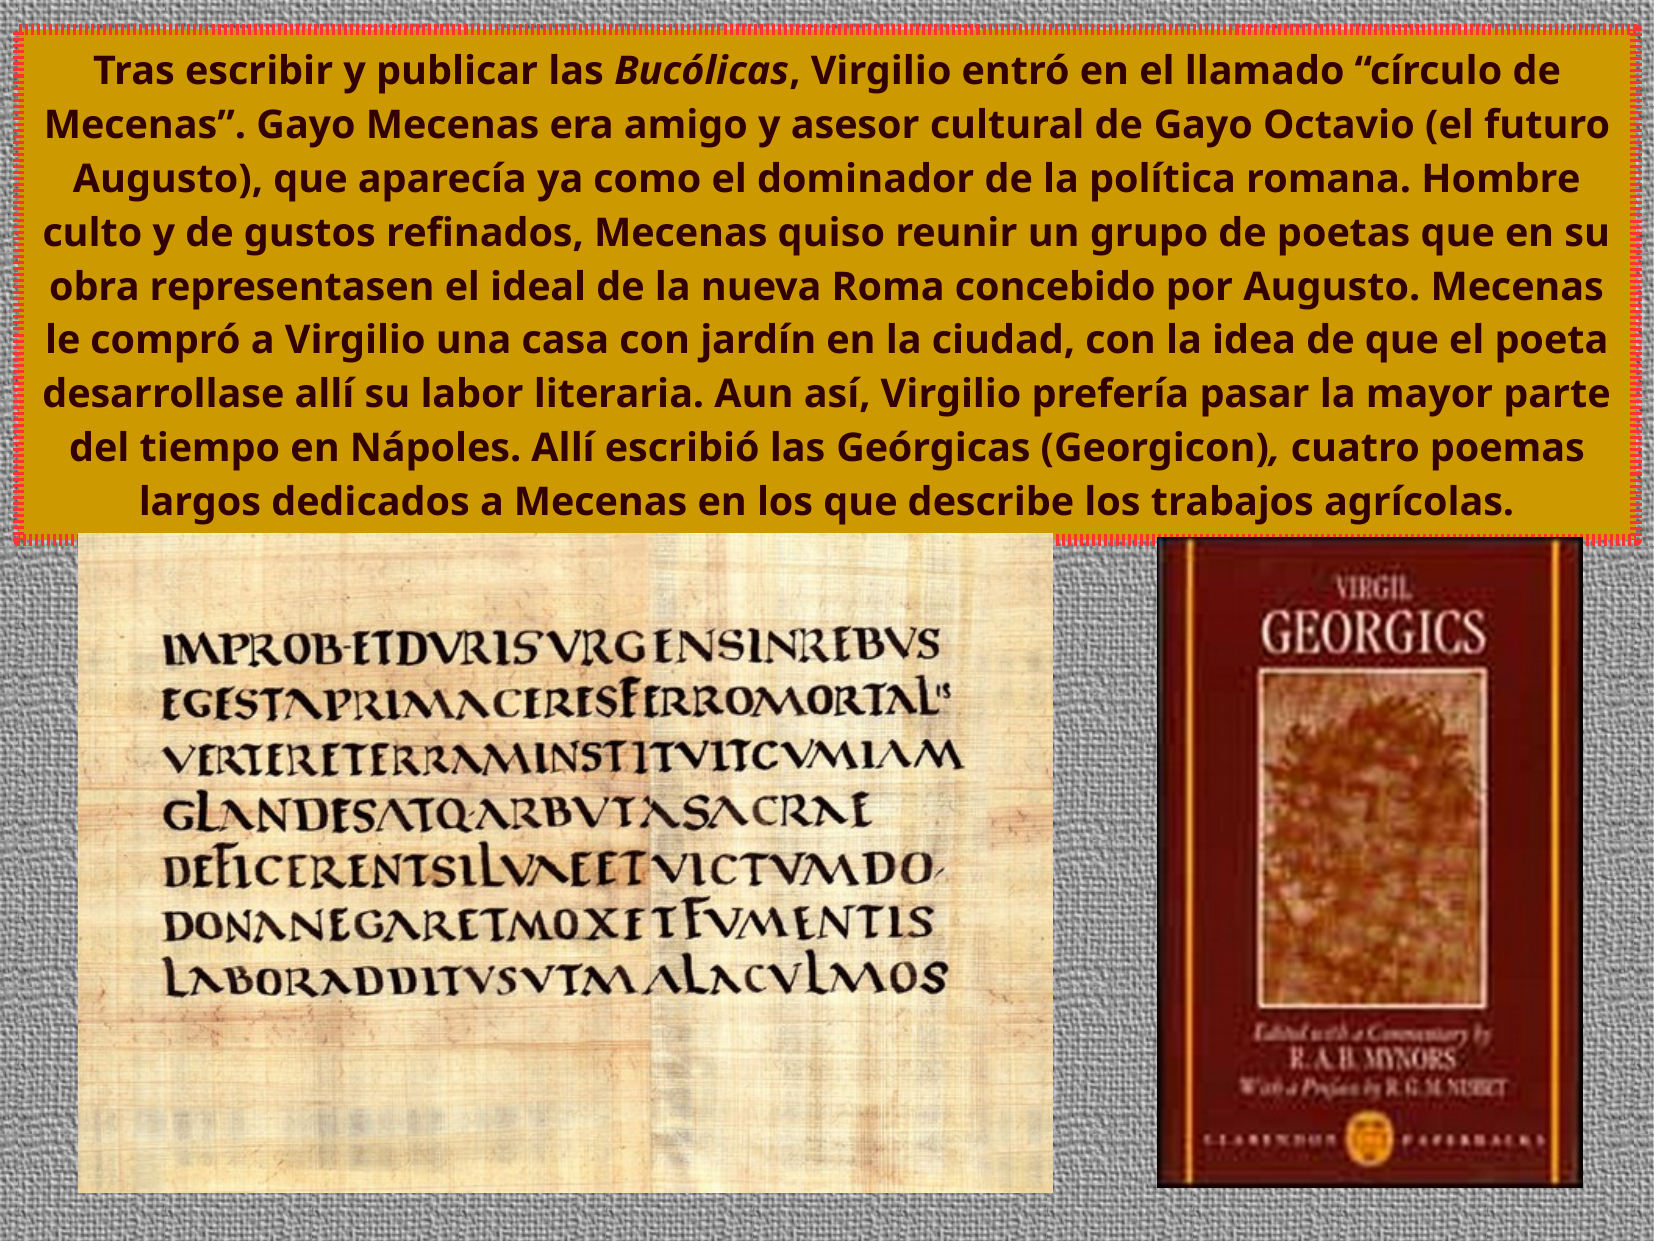

Tras escribir y publicar las Bucólicas, Virgilio entró en el llamado “círculo de Mecenas”. Gayo Mecenas era amigo y asesor cultural de Gayo Octavio (el futuro Augusto), que aparecía ya como el dominador de la política romana. Hombre culto y de gustos refinados, Mecenas quiso reunir un grupo de poetas que en su obra representasen el ideal de la nueva Roma concebido por Augusto. Mecenas le compró a Virgilio una casa con jardín en la ciudad, con la idea de que el poeta desarrollase allí su labor literaria. Aun así, Virgilio prefería pasar la mayor parte del tiempo en Nápoles. Allí escribió las Geórgicas (Georgicon), cuatro poemas largos dedicados a Mecenas en los que describe los trabajos agrícolas.